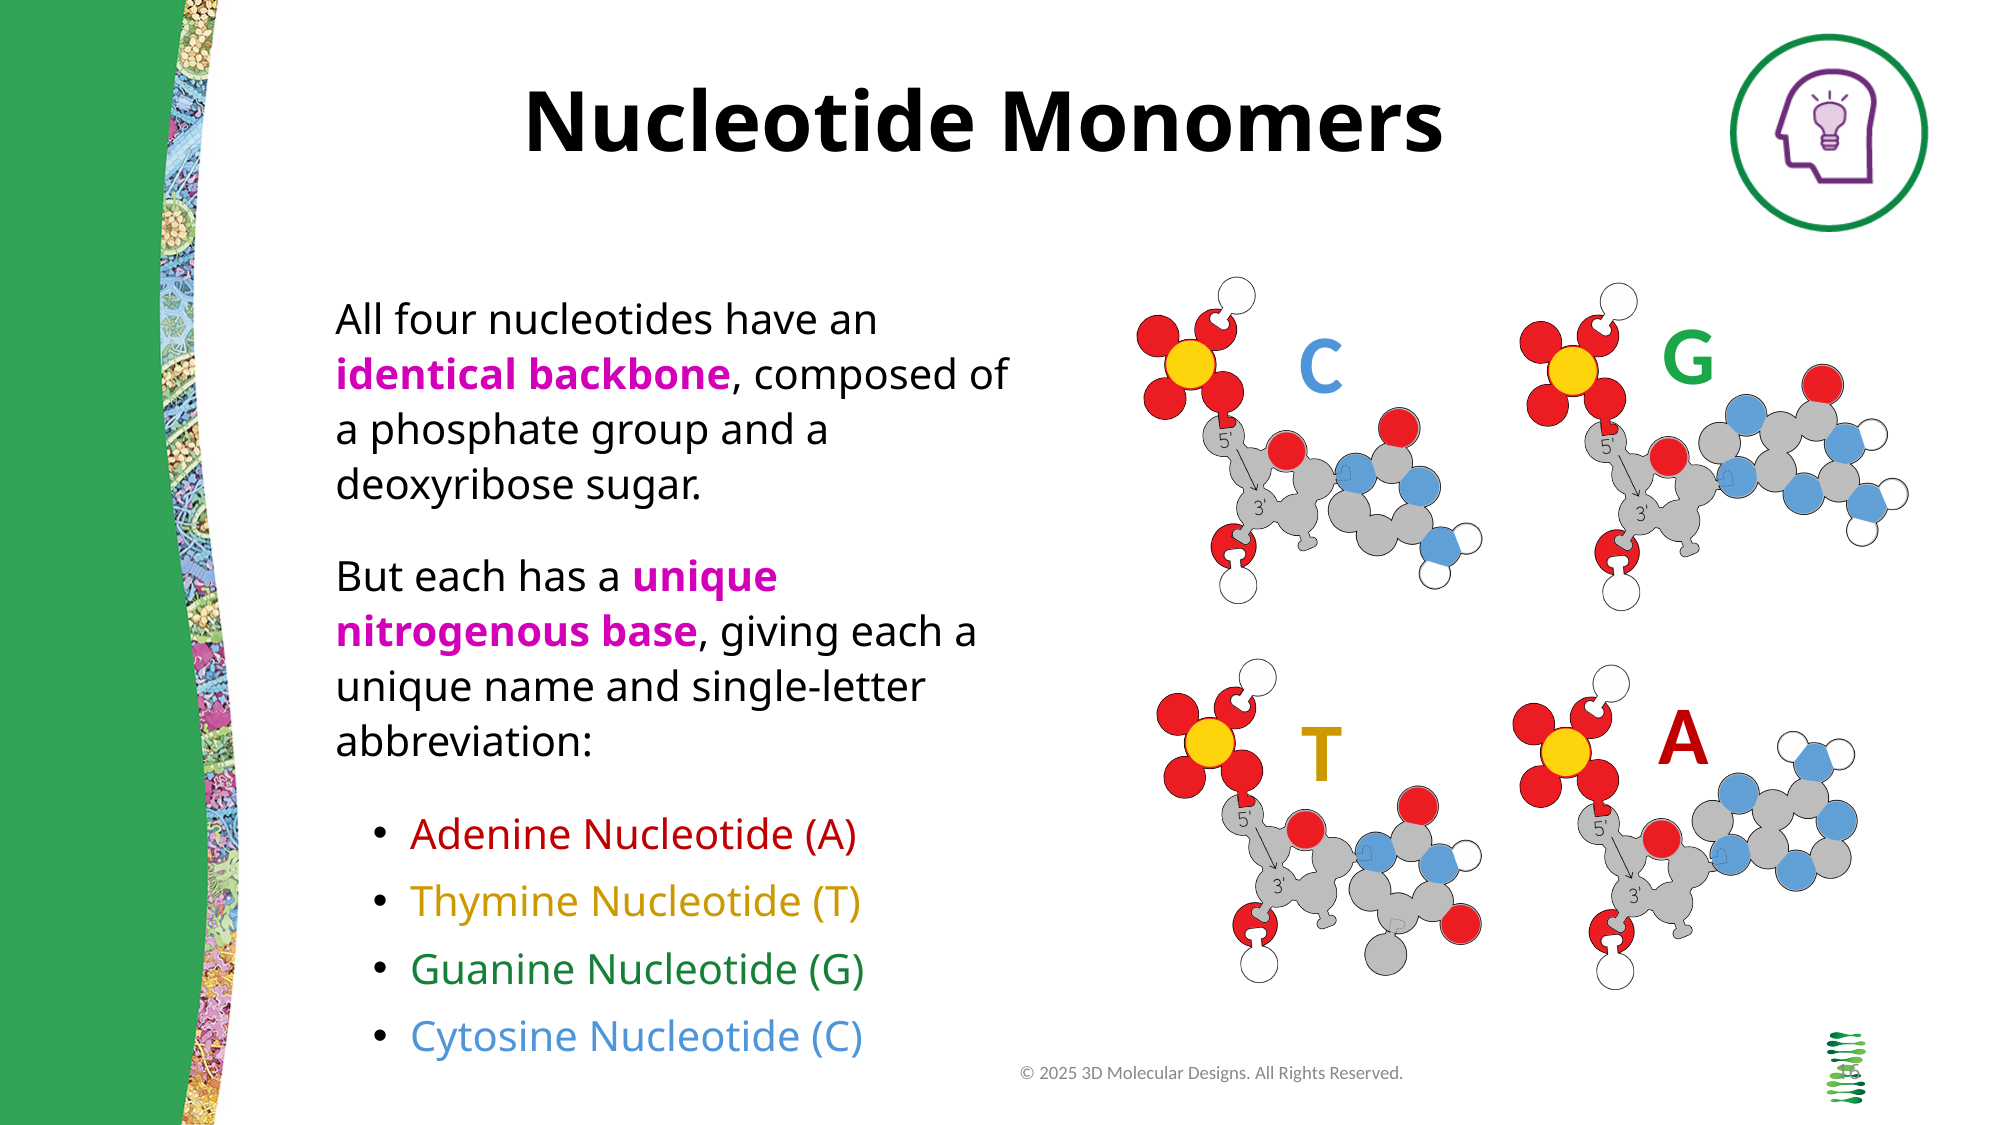

Nucleotide Monomers
All four nucleotides have an identical backbone, composed of a phosphate group and a deoxyribose sugar.
But each has a unique nitrogenous base, giving each a unique name and single-letter abbreviation:
Adenine Nucleotide (A)
Thymine Nucleotide (T)
Guanine Nucleotide (G)
Cytosine Nucleotide (C)
G
C
A
T